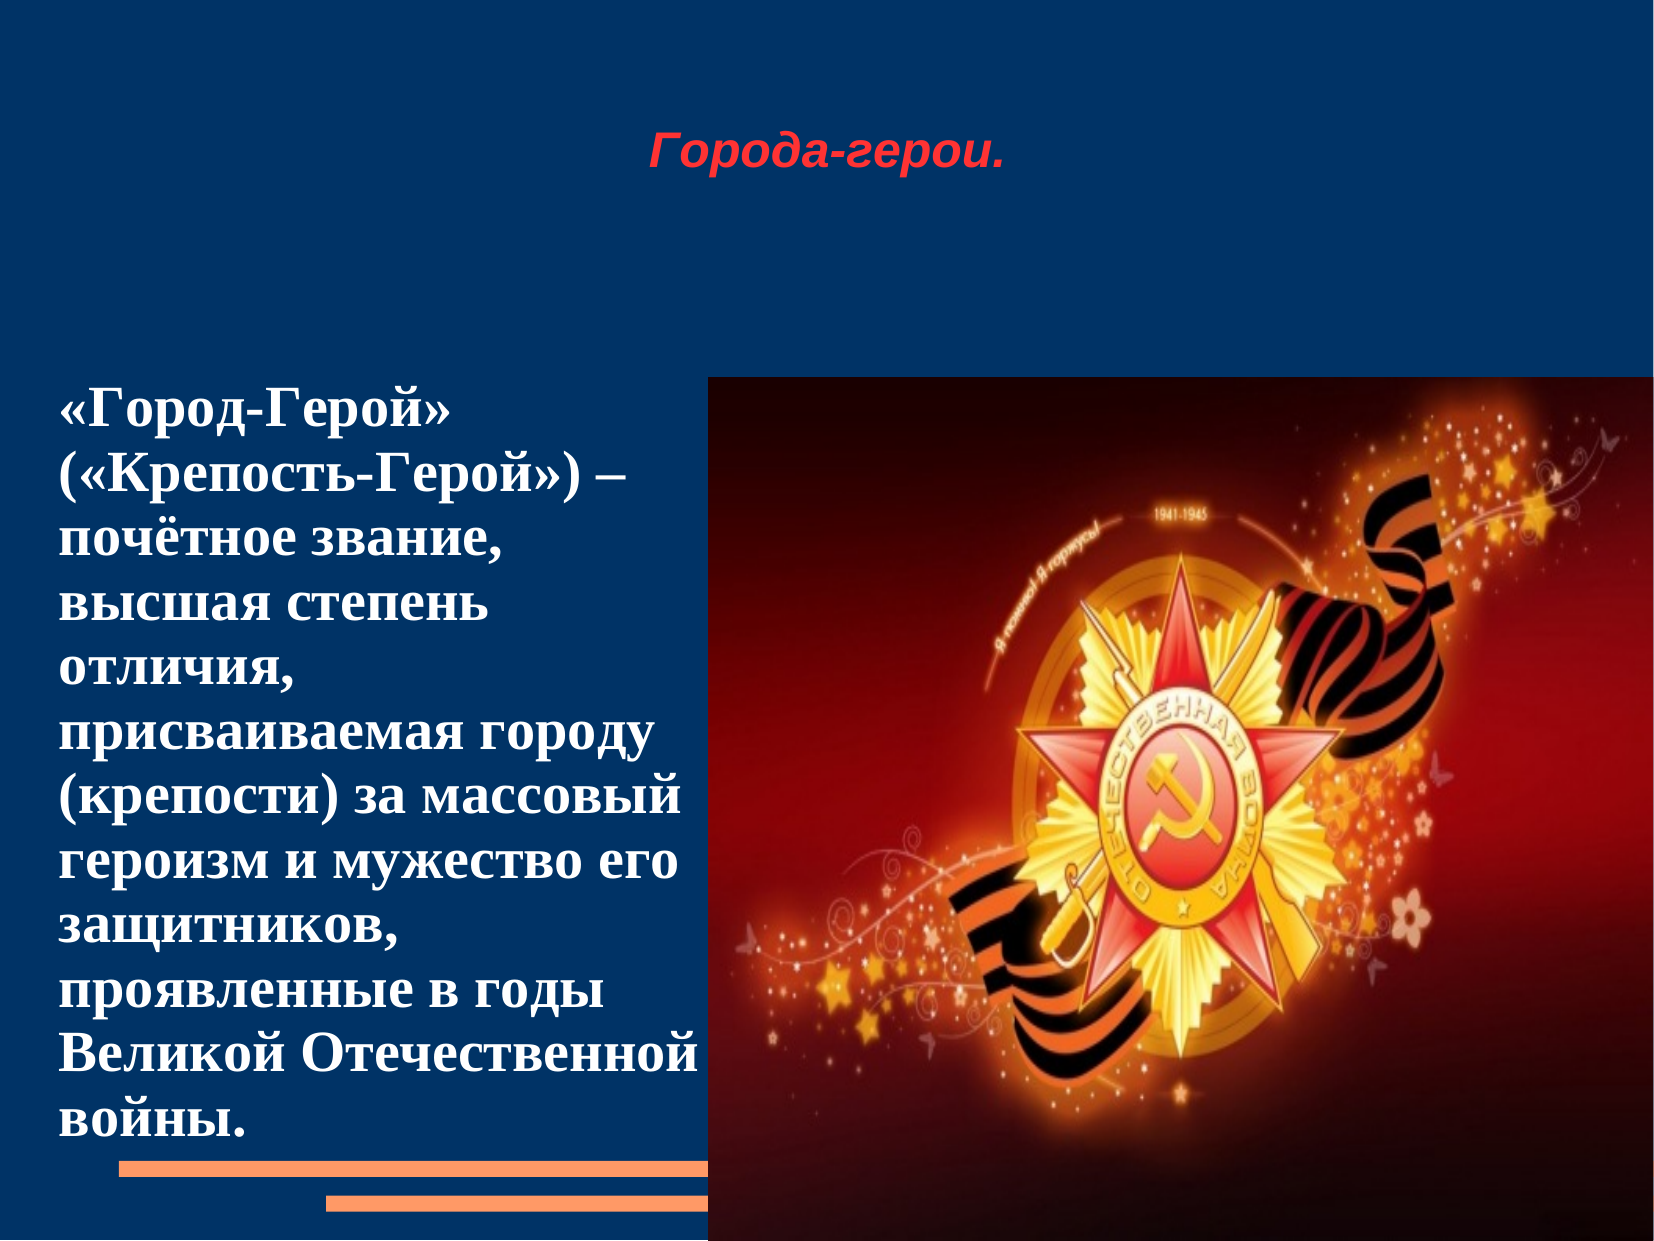

# Города-герои.
«Город-Герой» («Крепость-Герой») – почётное звание, высшая степень отличия, присваиваемая городу (крепости) за массовый героизм и мужество его защитников, проявленные в годы Великой Отечественной войны.